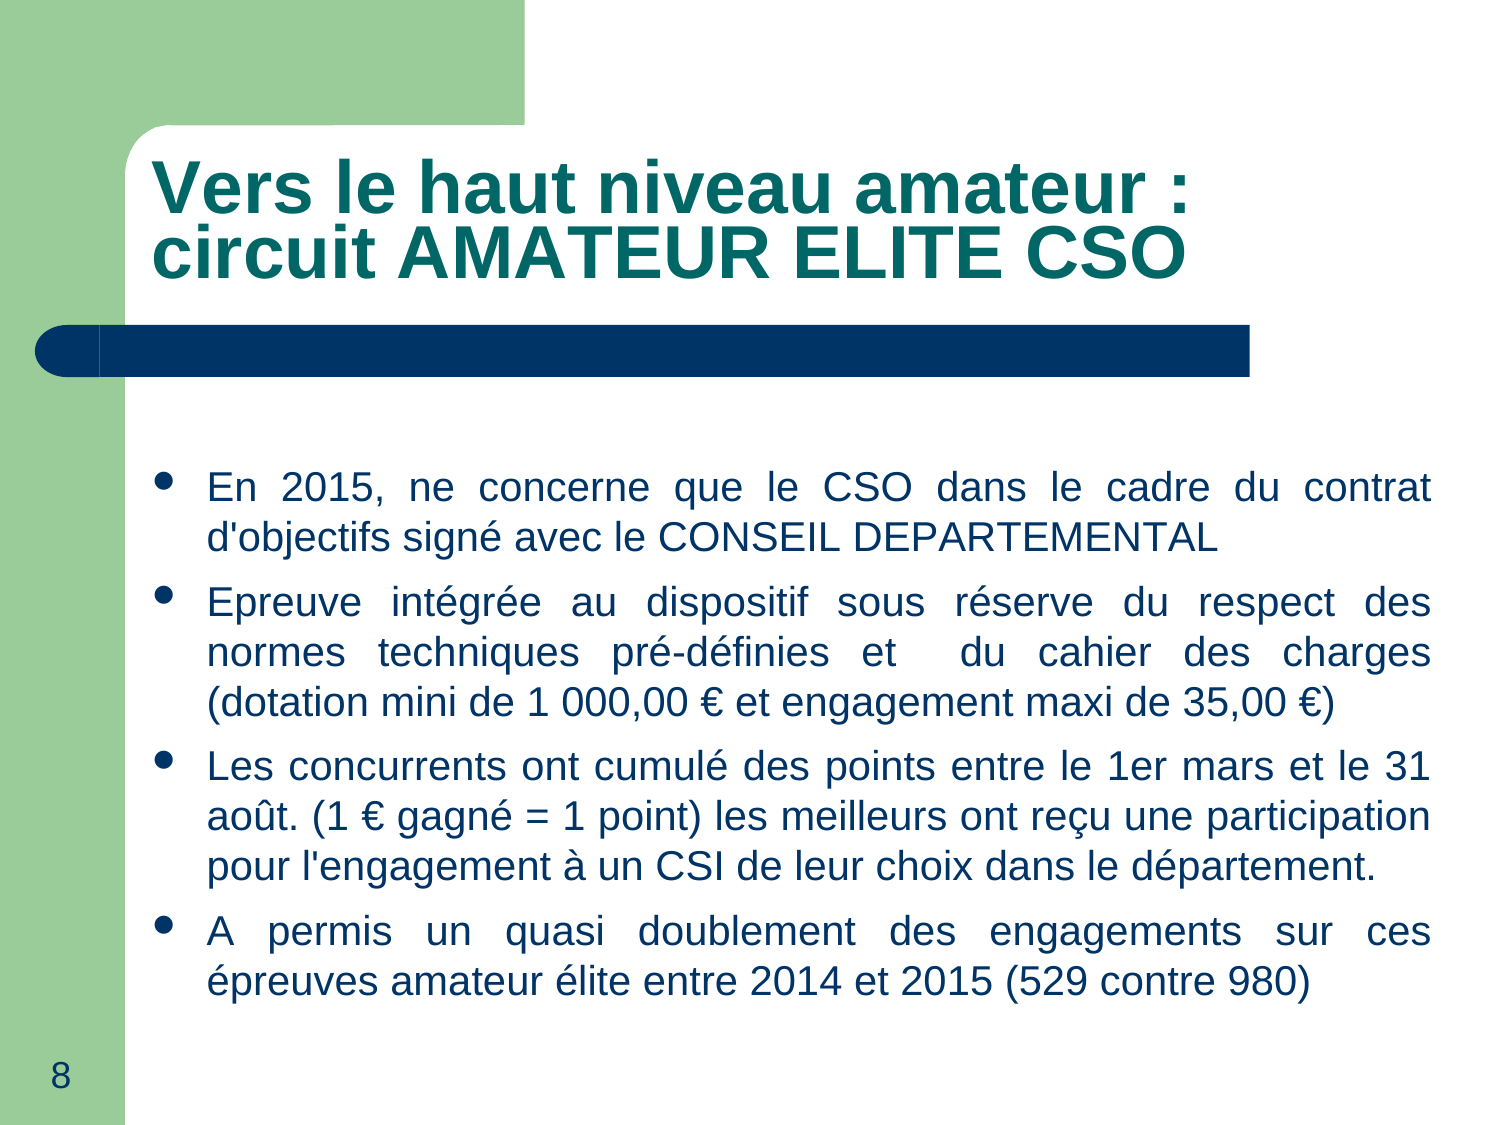

# Vers le haut niveau amateur : circuit AMATEUR ELITE CSO
En 2015, ne concerne que le CSO dans le cadre du contrat d'objectifs signé avec le CONSEIL DEPARTEMENTAL
Epreuve intégrée au dispositif sous réserve du respect des normes techniques pré-définies et du cahier des charges (dotation mini de 1 000,00 € et engagement maxi de 35,00 €)
Les concurrents ont cumulé des points entre le 1er mars et le 31 août. (1 € gagné = 1 point) les meilleurs ont reçu une participation pour l'engagement à un CSI de leur choix dans le département.
A permis un quasi doublement des engagements sur ces épreuves amateur élite entre 2014 et 2015 (529 contre 980)
8